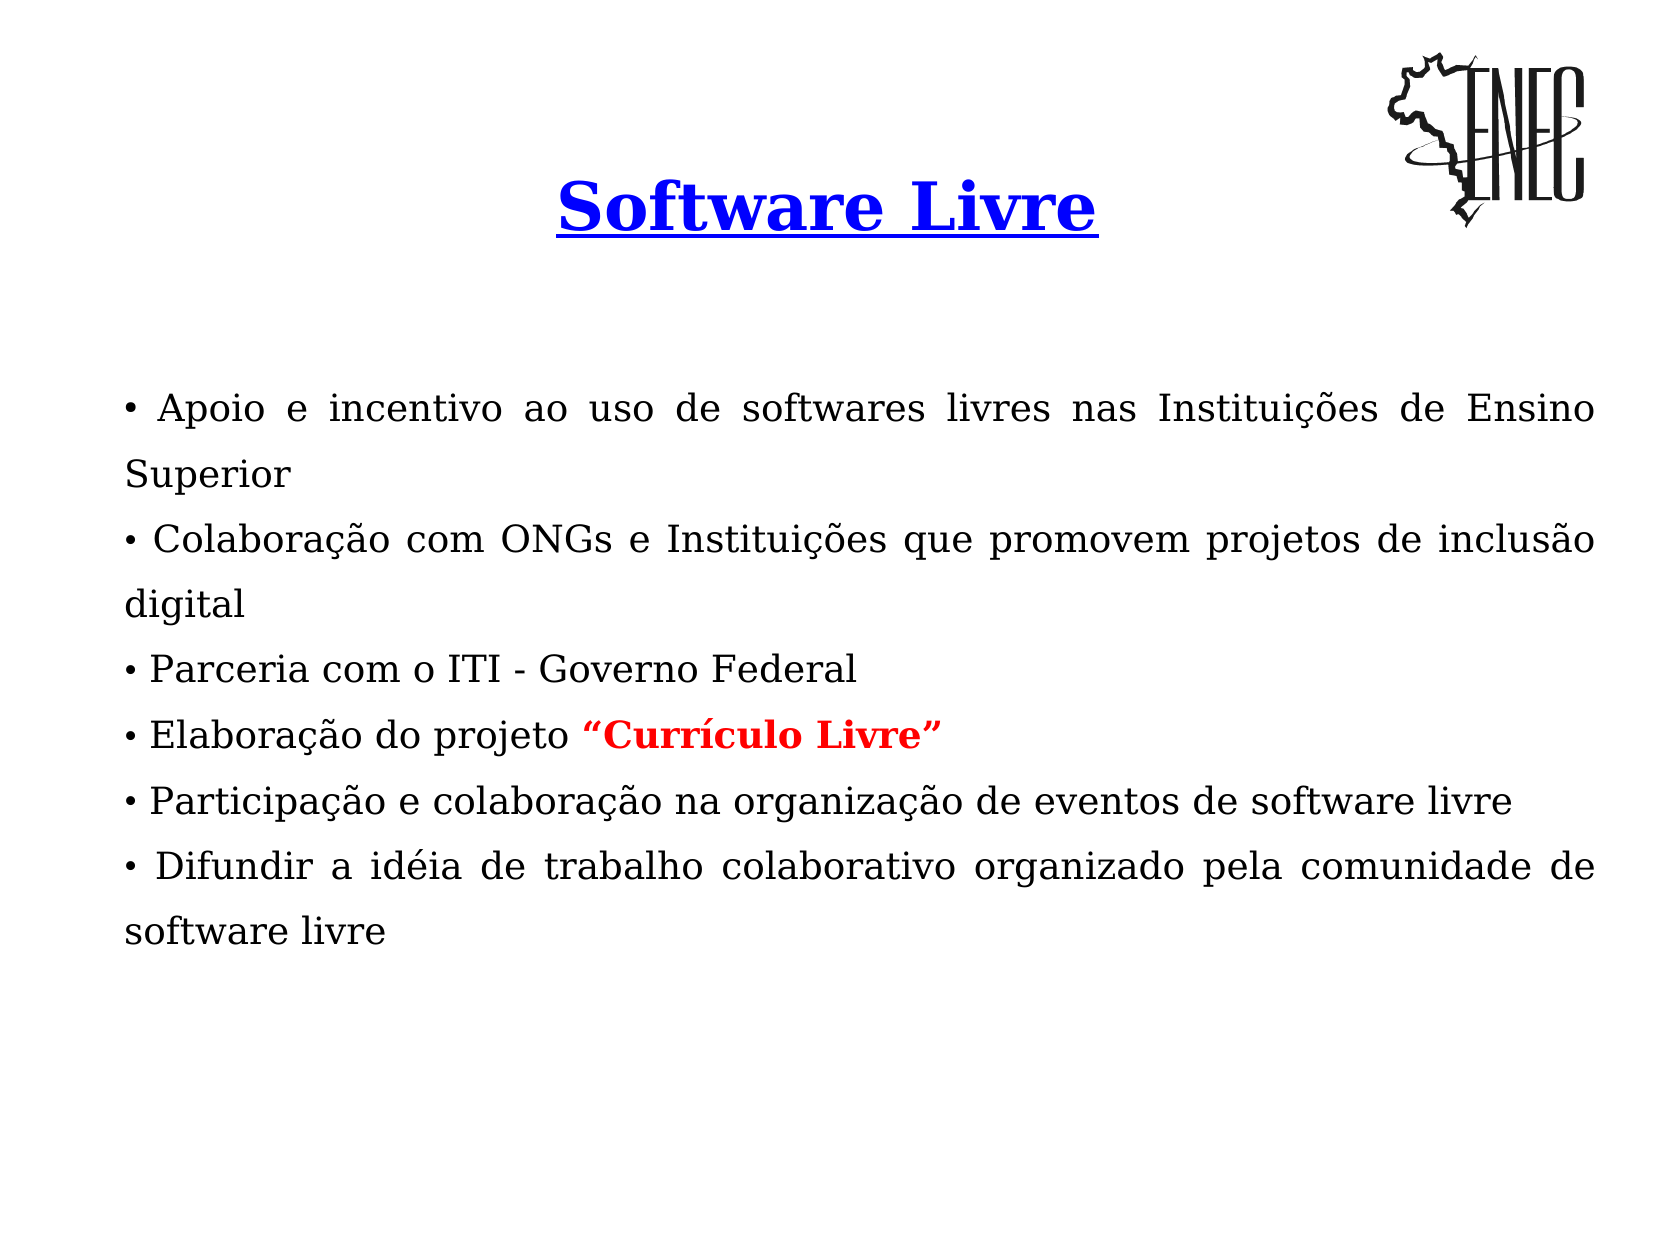

# Software Livre
 Apoio e incentivo ao uso de softwares livres nas Instituições de Ensino Superior
 Colaboração com ONGs e Instituições que promovem projetos de inclusão digital
 Parceria com o ITI - Governo Federal
 Elaboração do projeto “Currículo Livre”
 Participação e colaboração na organização de eventos de software livre
 Difundir a idéia de trabalho colaborativo organizado pela comunidade de software livre